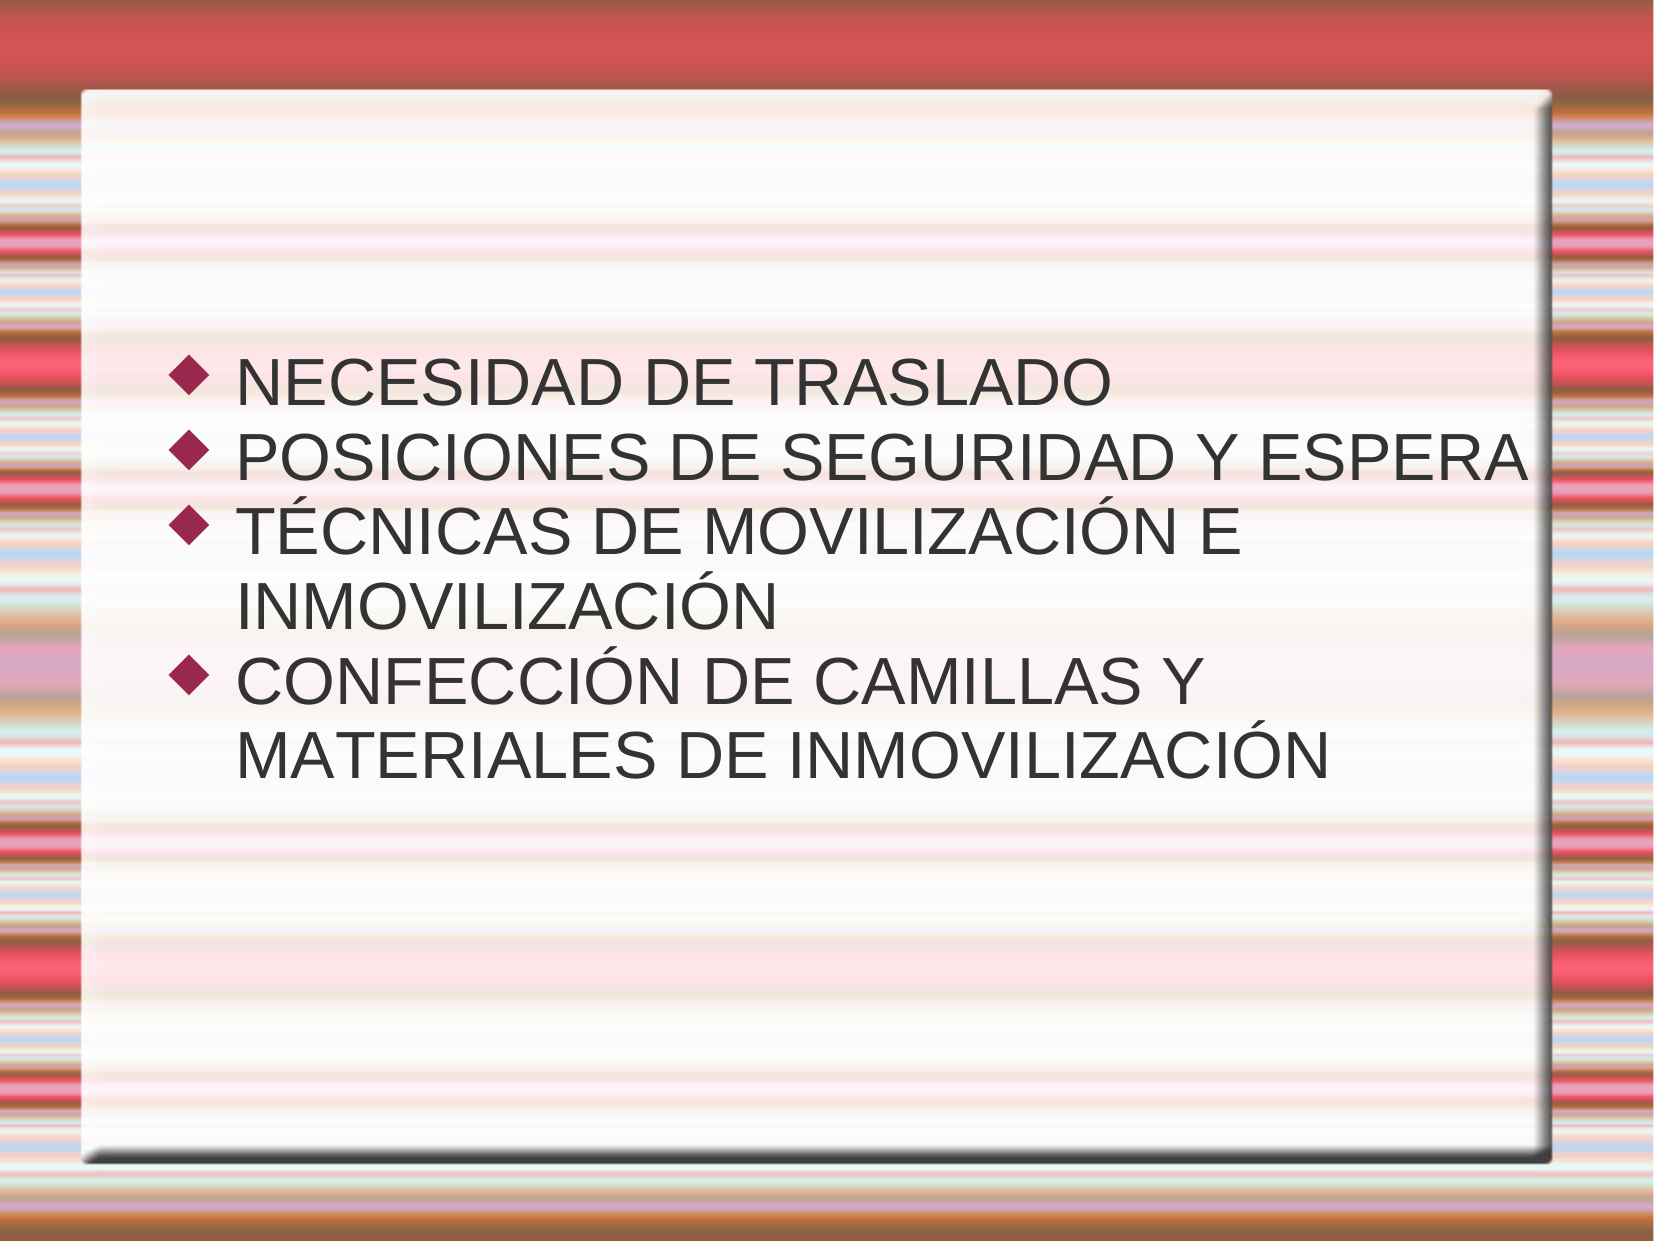

#
NECESIDAD DE TRASLADO
POSICIONES DE SEGURIDAD Y ESPERA
TÉCNICAS DE MOVILIZACIÓN E INMOVILIZACIÓN
CONFECCIÓN DE CAMILLAS Y MATERIALES DE INMOVILIZACIÓN